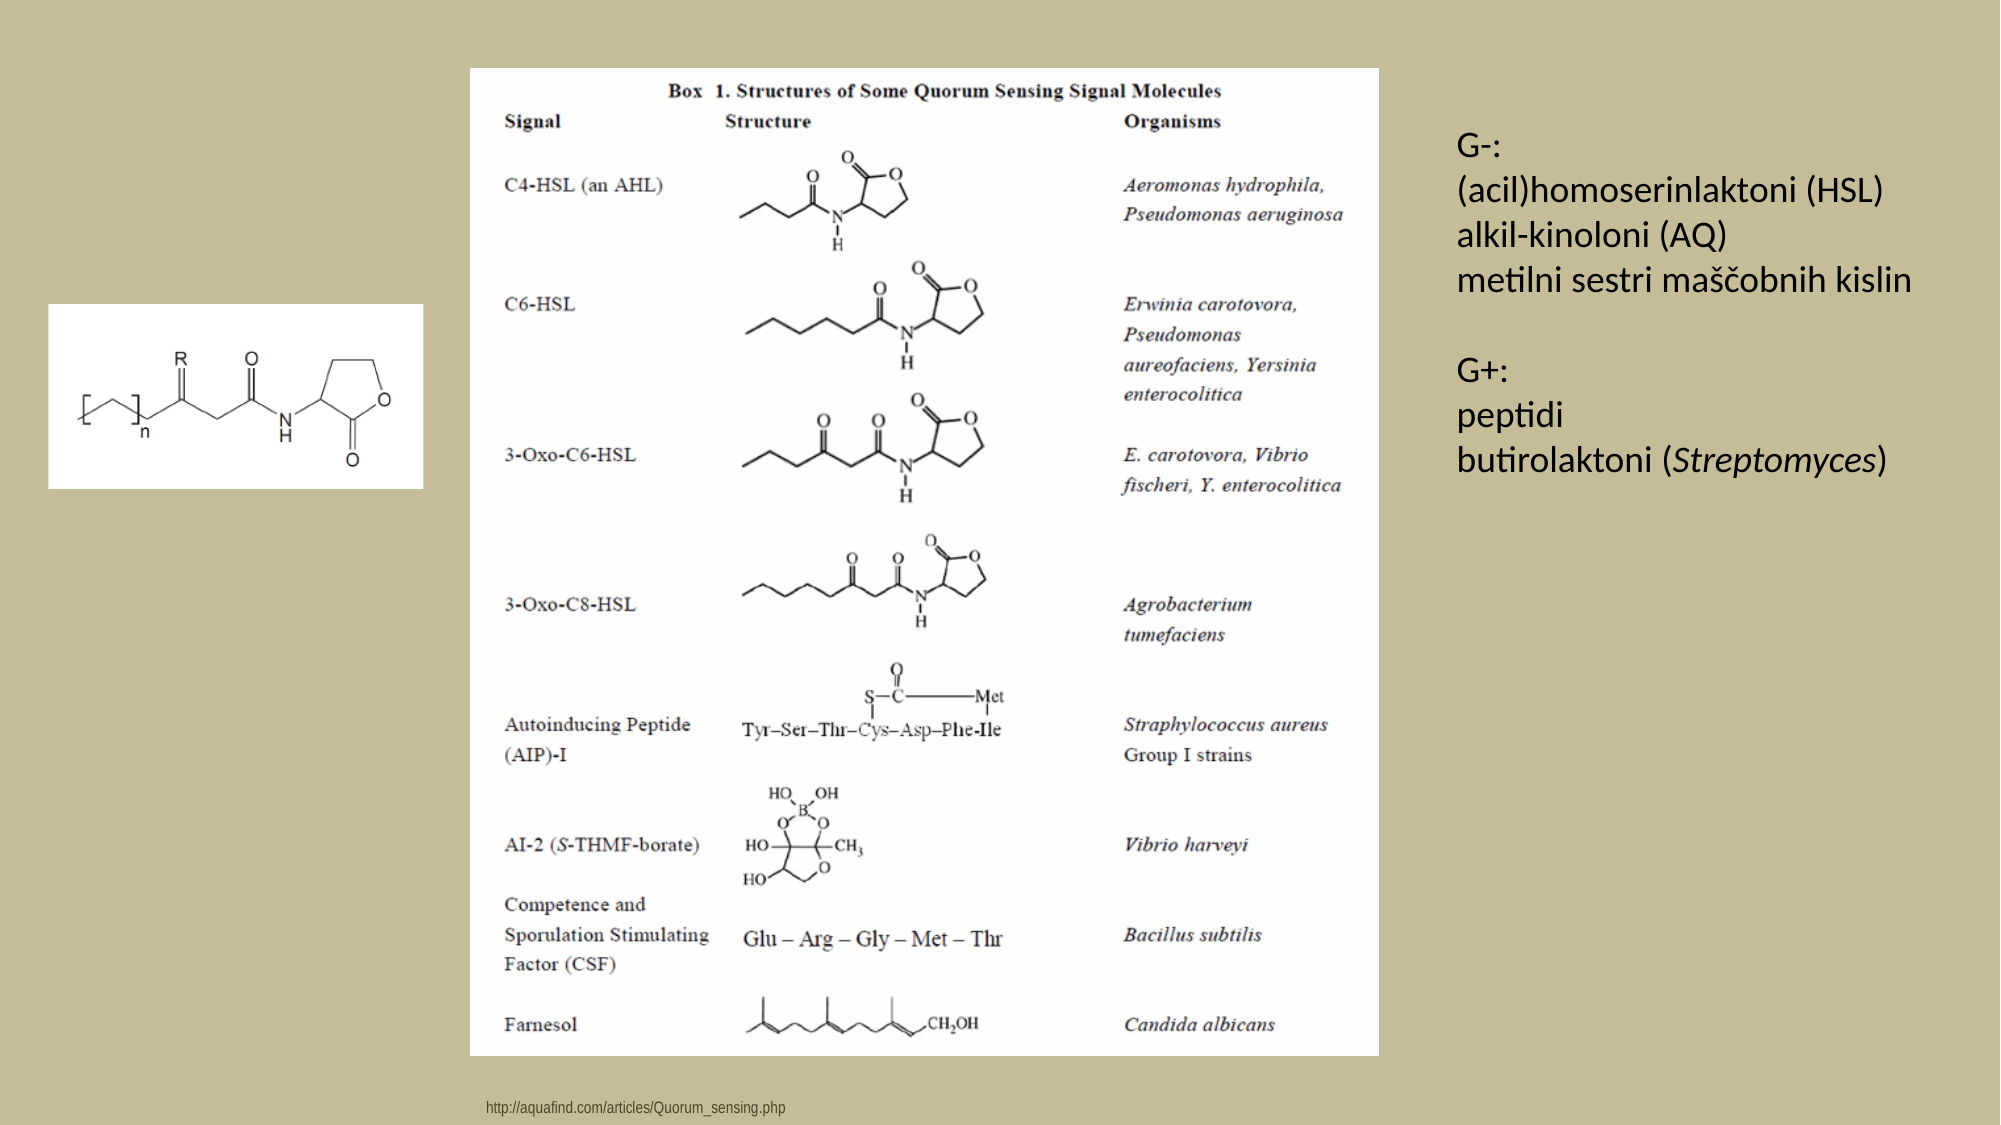

G-:
(acil)homoserinlaktoni (HSL)
alkil-kinoloni (AQ)
metilni sestri maščobnih kislin
G+:
peptidi
butirolaktoni (Streptomyces)
http://aquafind.com/articles/Quorum_sensing.php